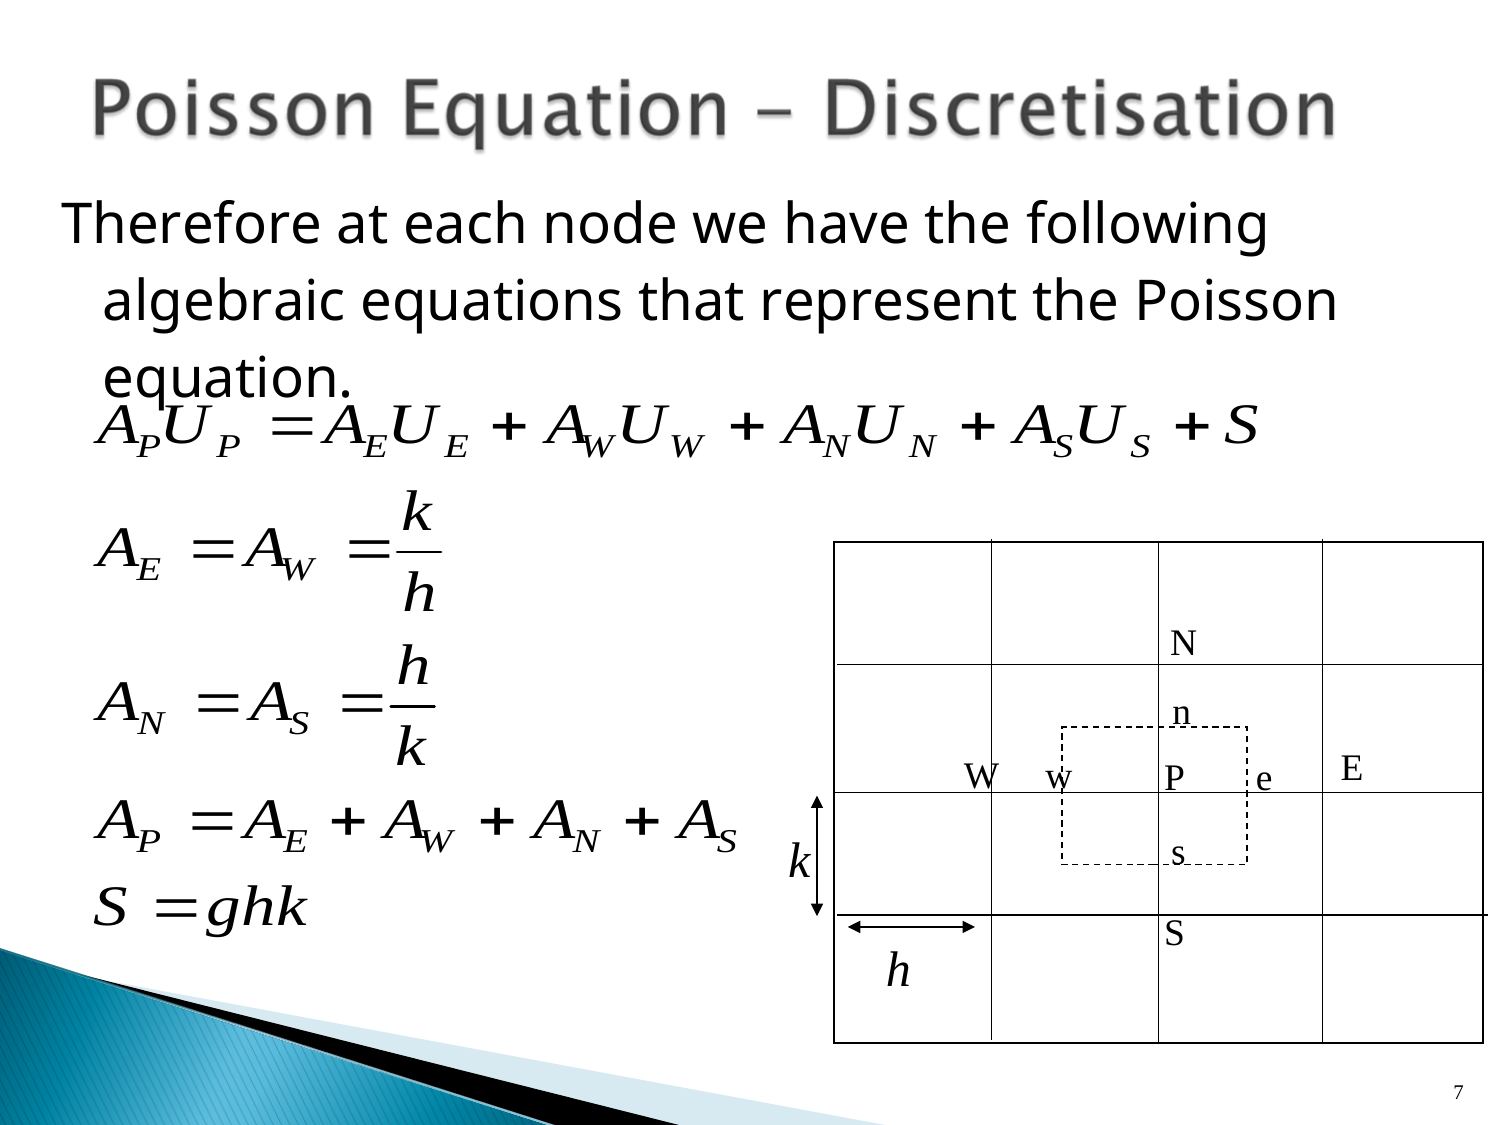

# Therefore at each node we have the following algebraic equations that represent the Poisson equation.
N
E
W
P
S
n
w
e
s
k
h